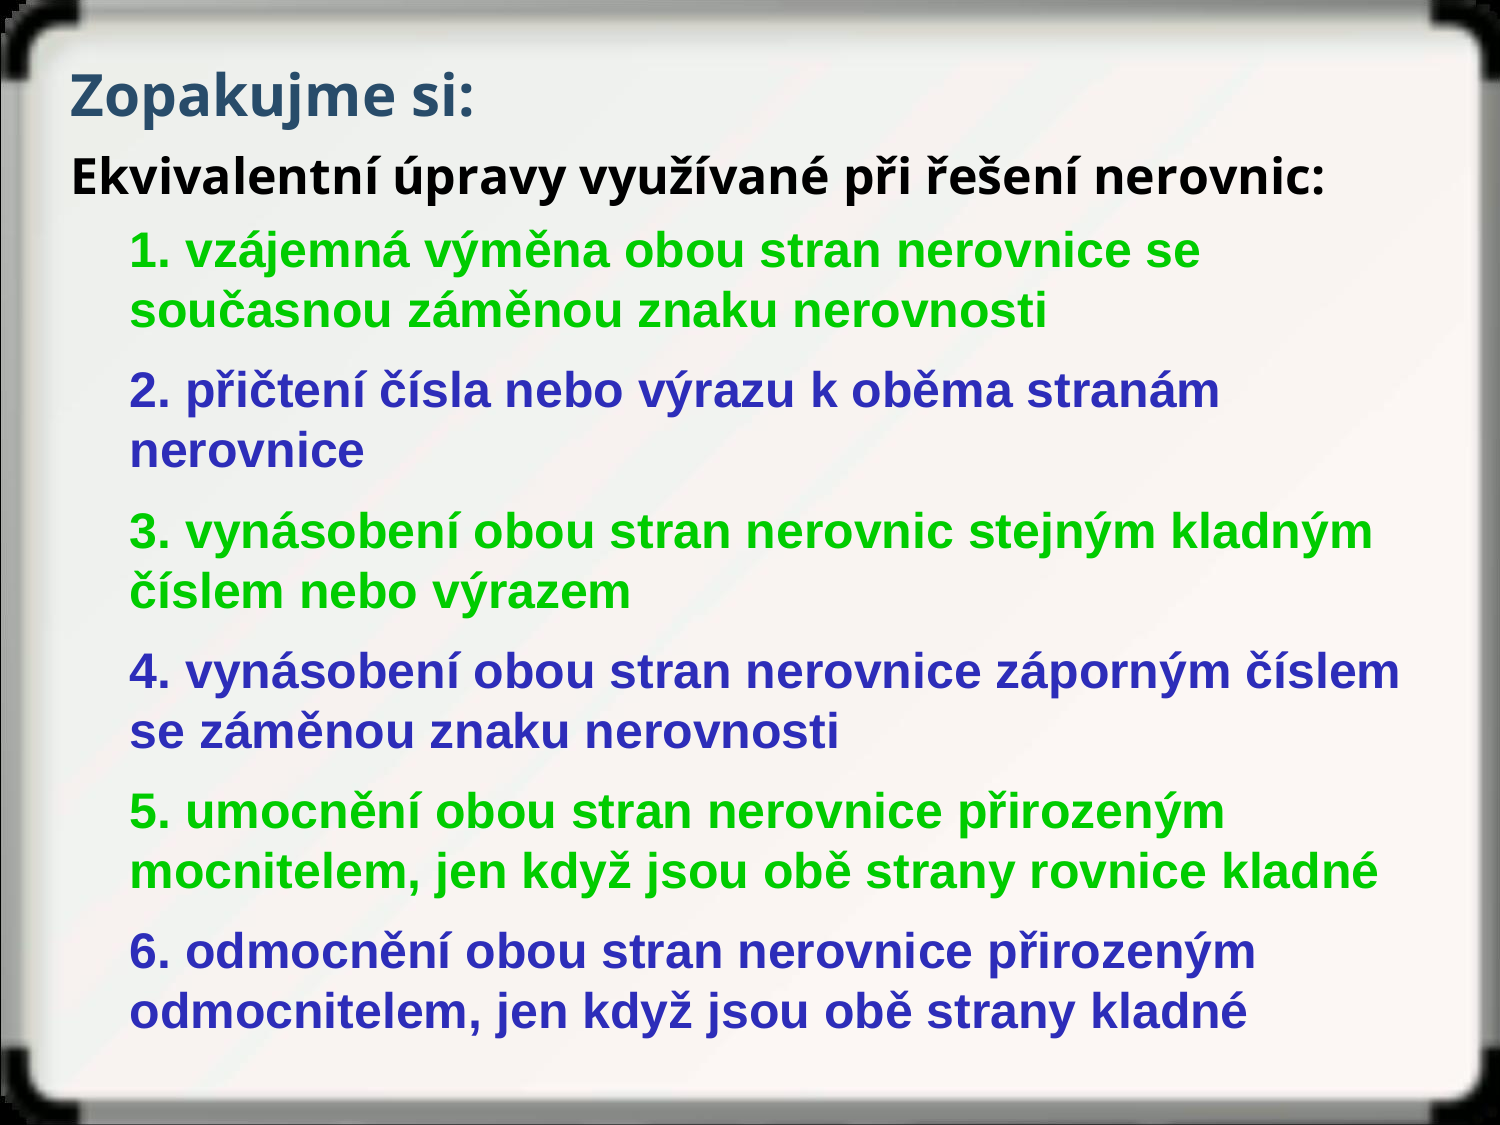

Zopakujme si:
Ekvivalentní úpravy využívané při řešení nerovnic:
1. vzájemná výměna obou stran nerovnice se současnou záměnou znaku nerovnosti
2. přičtení čísla nebo výrazu k oběma stranám nerovnice
3. vynásobení obou stran nerovnic stejným kladným číslem nebo výrazem
4. vynásobení obou stran nerovnice záporným číslem se záměnou znaku nerovnosti
5. umocnění obou stran nerovnice přirozeným mocnitelem, jen když jsou obě strany rovnice kladné
6. odmocnění obou stran nerovnice přirozeným odmocnitelem, jen když jsou obě strany kladné